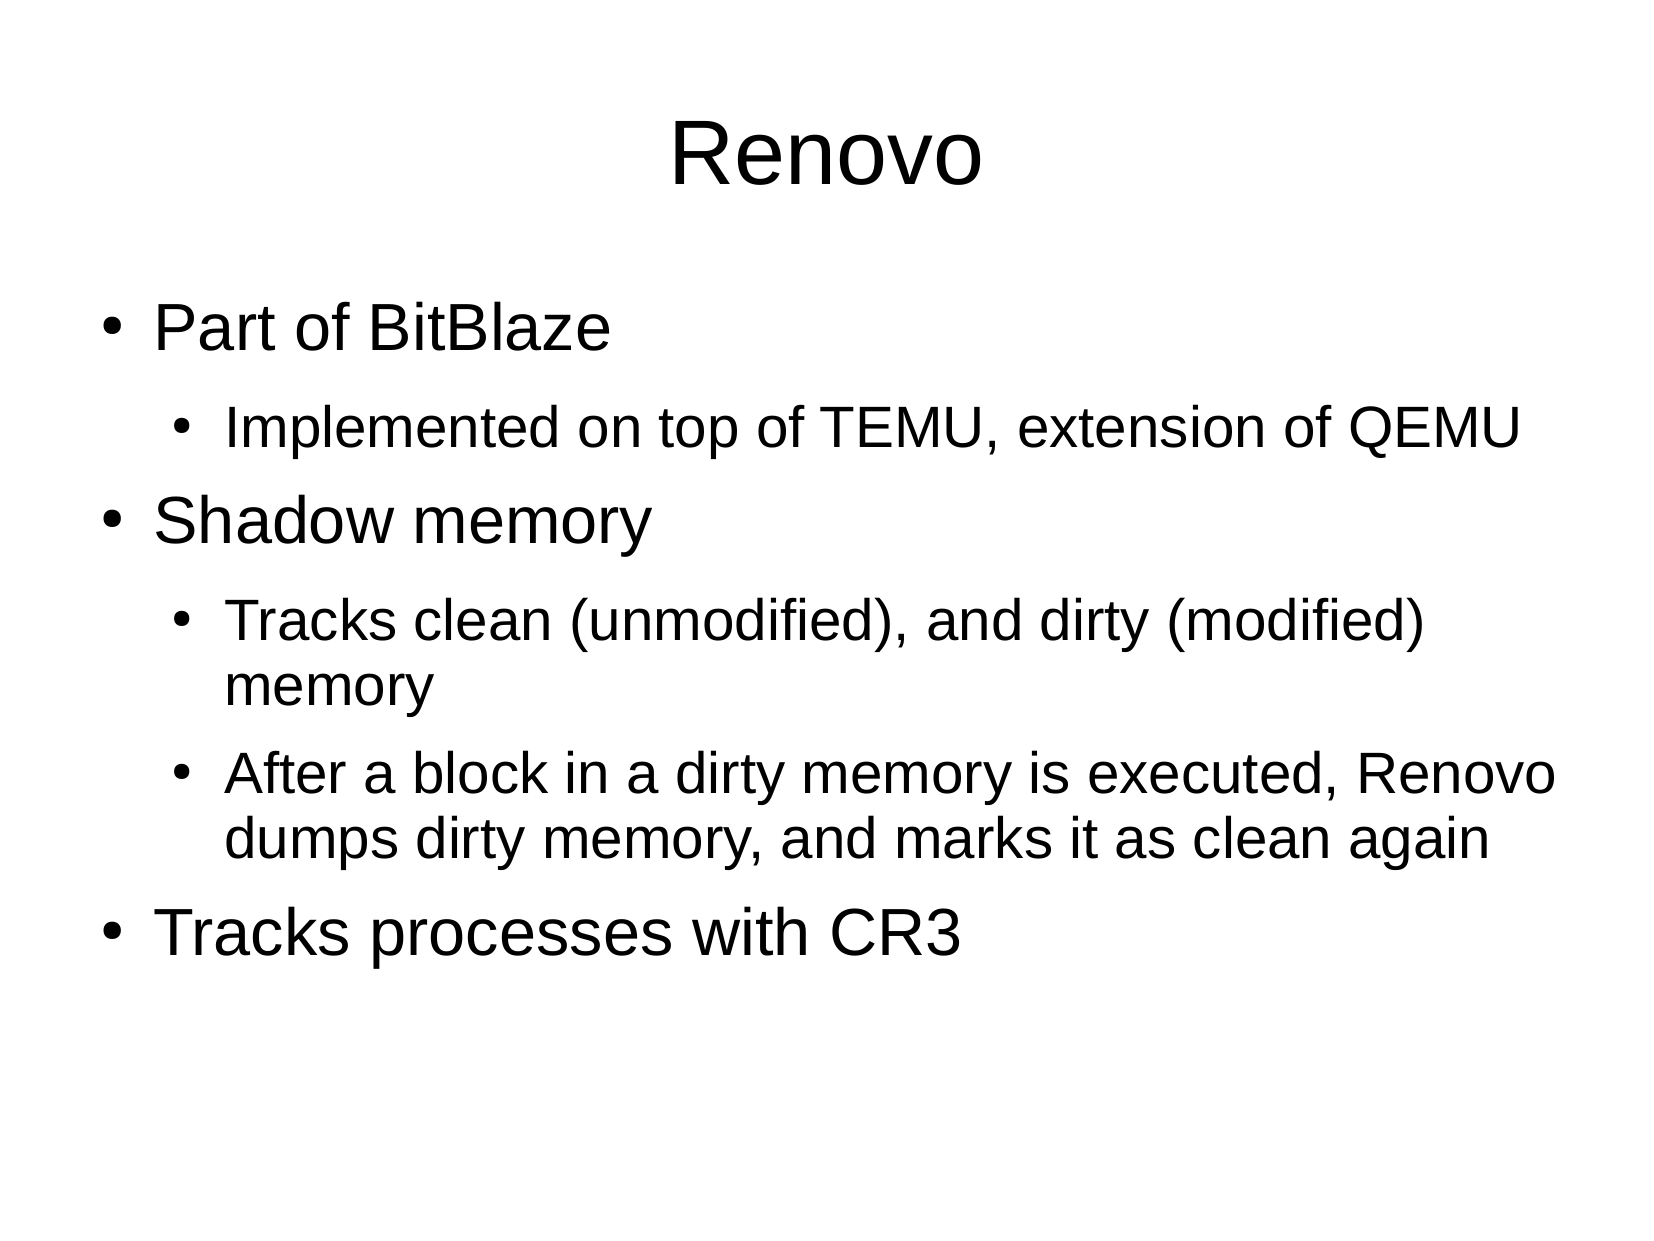

# Renovo
Part of BitBlaze
Implemented on top of TEMU, extension of QEMU
Shadow memory
Tracks clean (unmodified), and dirty (modified) memory
After a block in a dirty memory is executed, Renovo dumps dirty memory, and marks it as clean again
Tracks processes with CR3